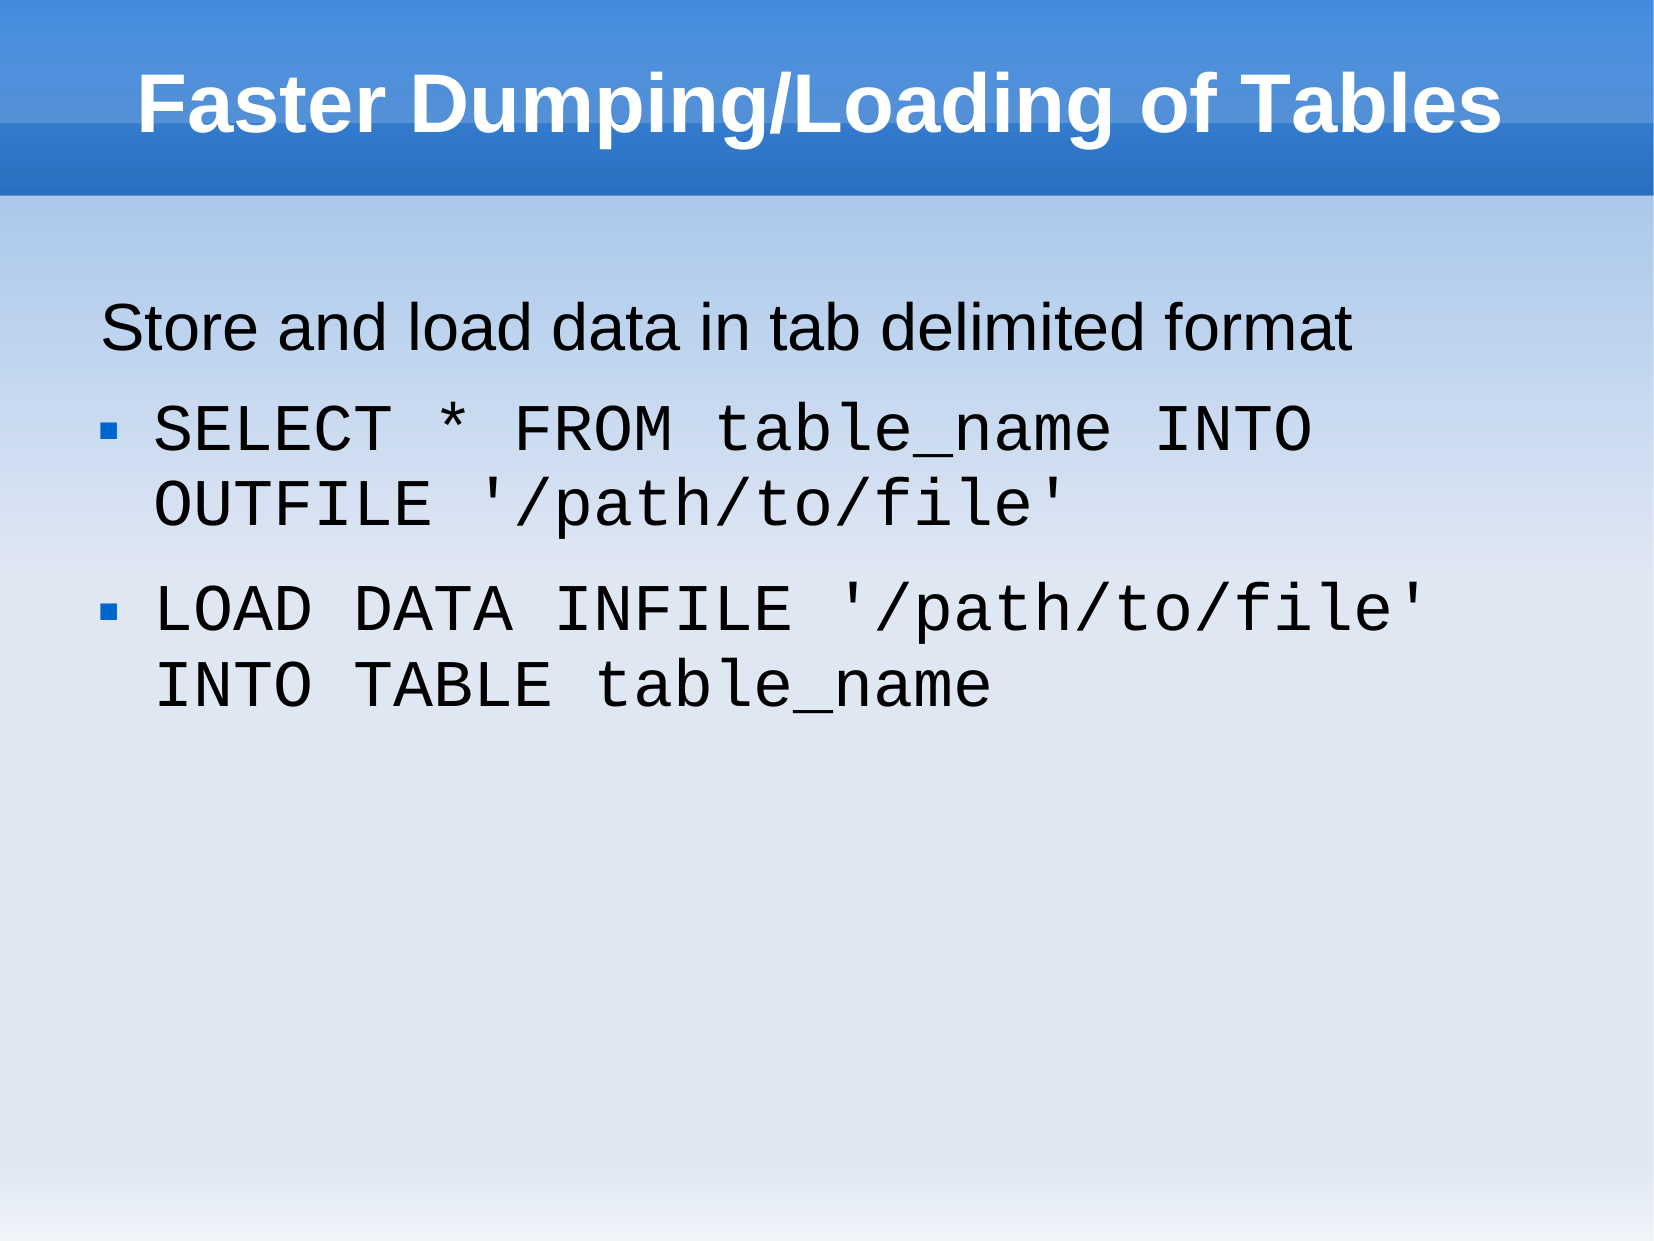

# Faster Dumping/Loading of Tables
Store and load data in tab delimited format
SELECT * FROM table_name INTO OUTFILE '/path/to/file'
LOAD DATA INFILE '/path/to/file' INTO TABLE table_name